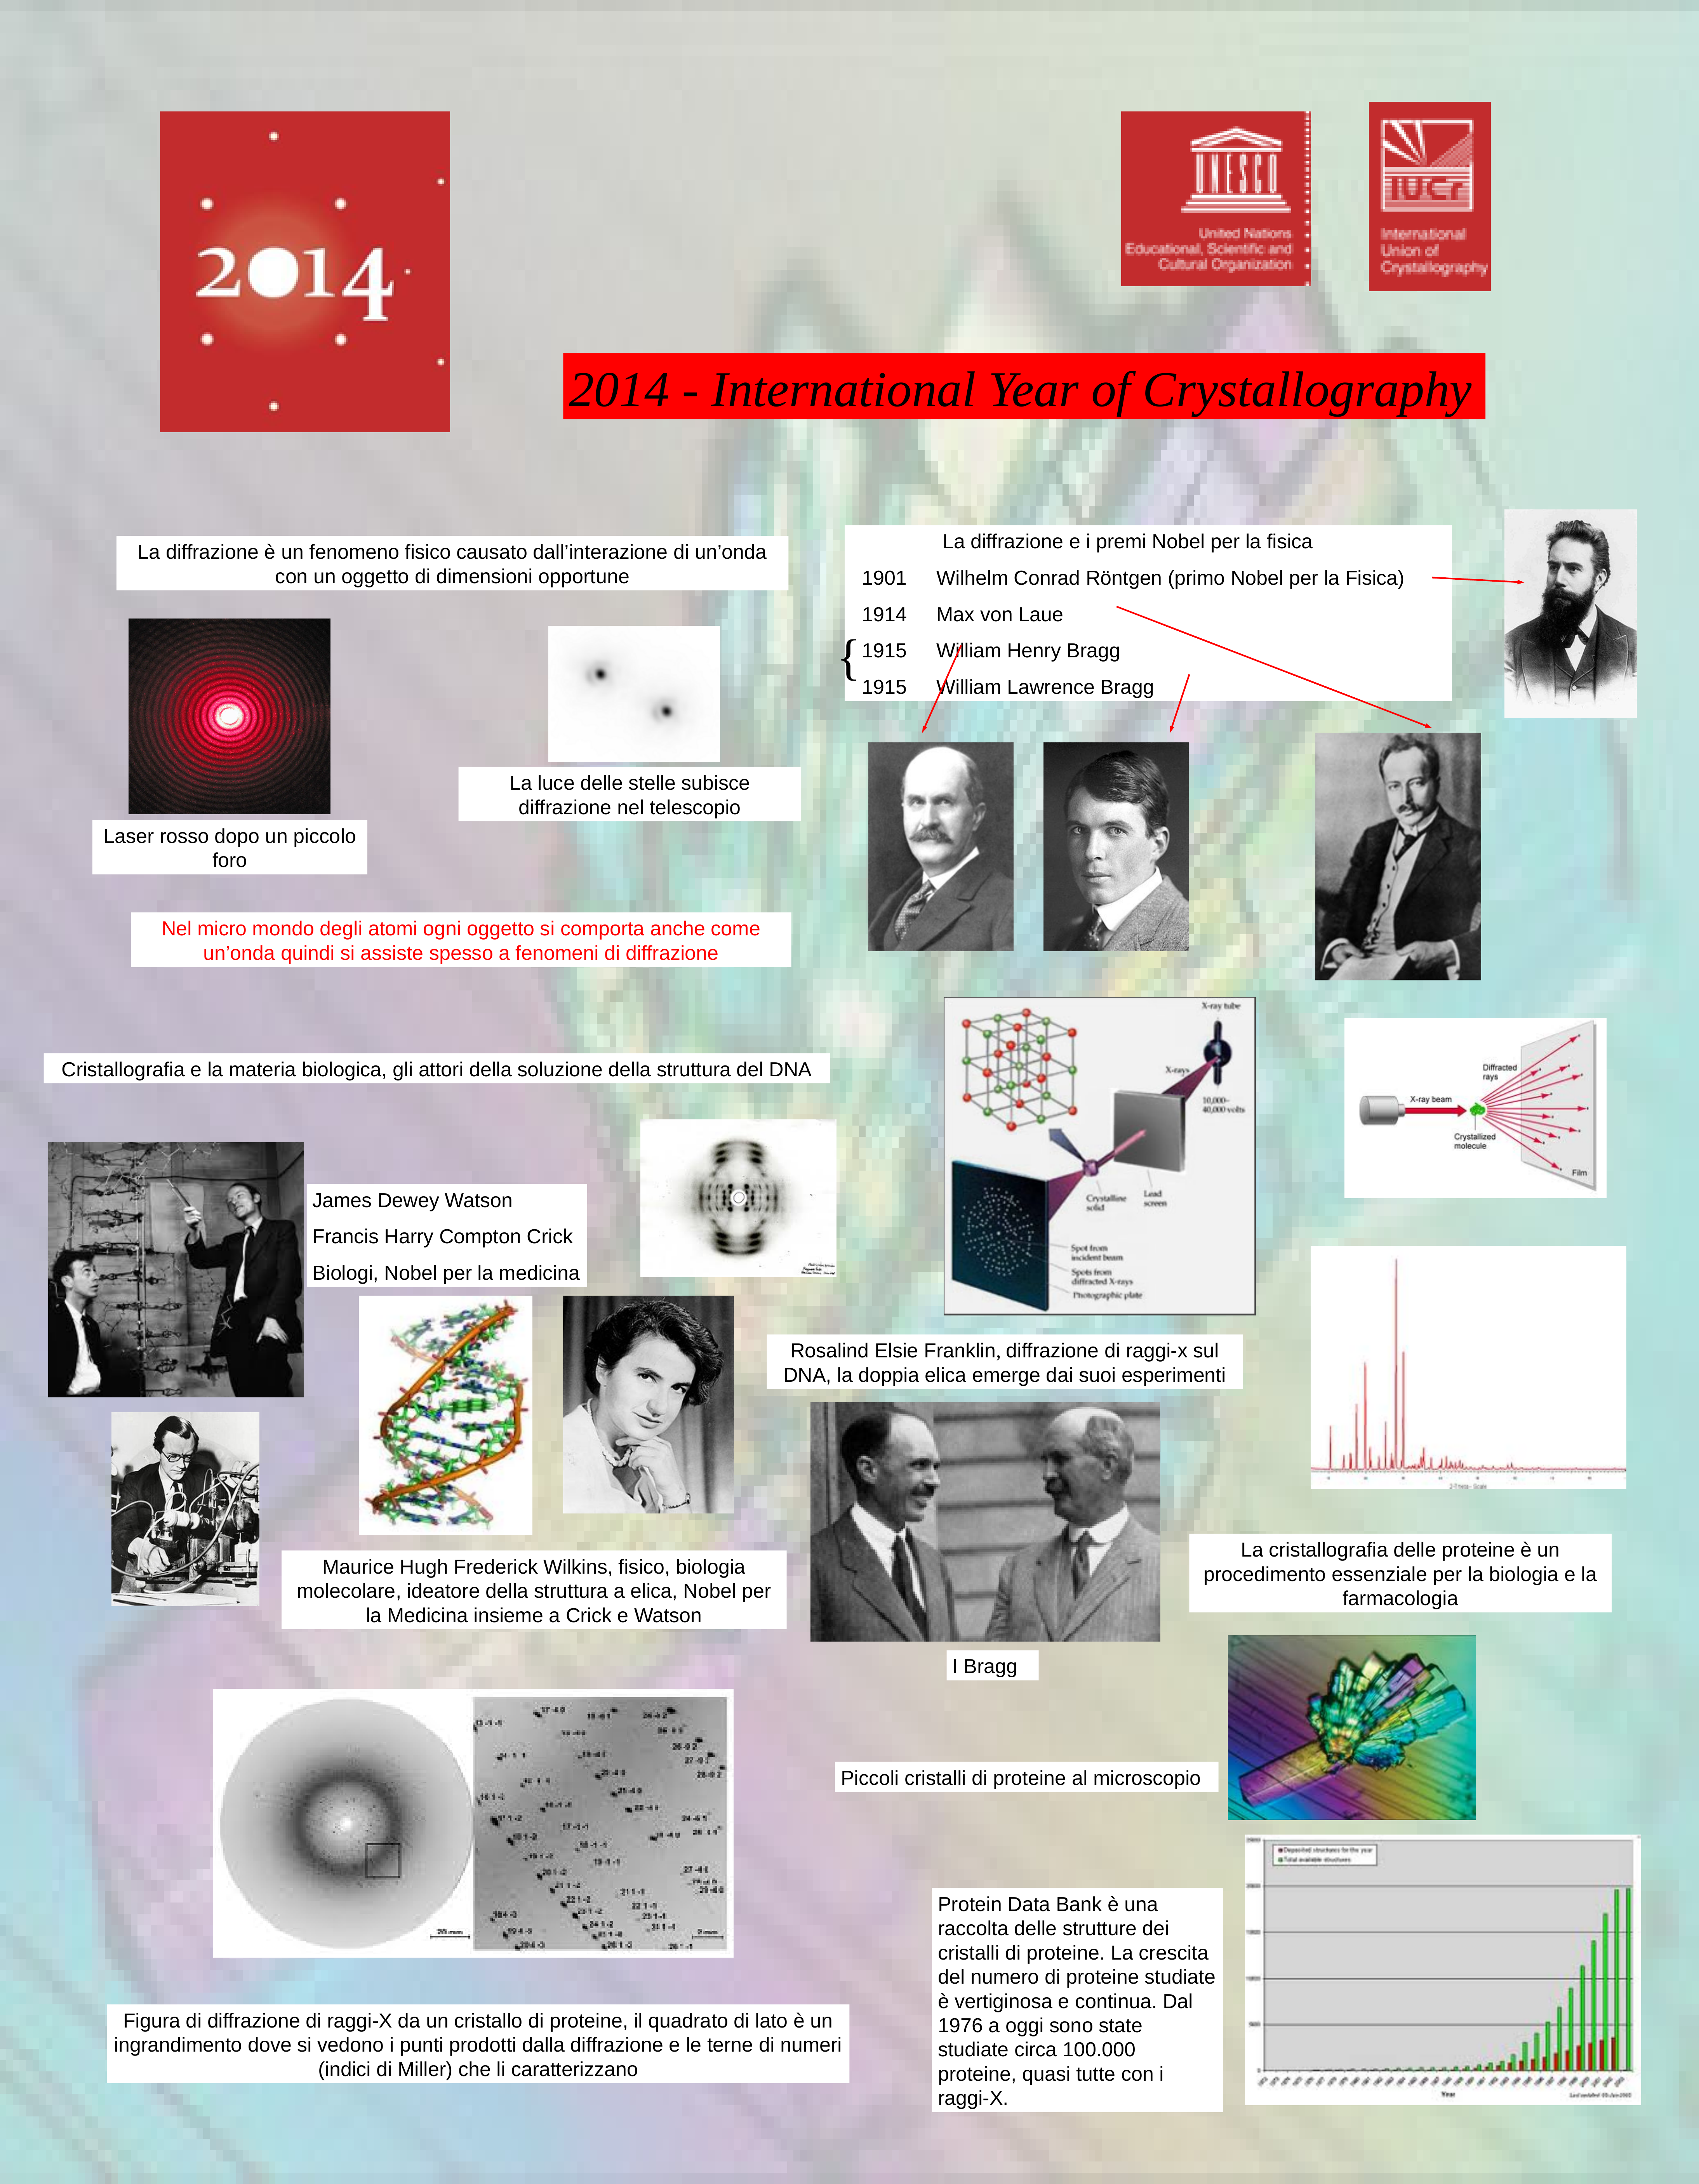

2014 - International Year of Crystallography
La diffrazione e i premi Nobel per la fisica
 1901		Wilhelm Conrad Röntgen (primo Nobel per la Fisica)
 1914		Max von Laue
 1915		William Henry Bragg
 1915		William Lawrence Bragg
La diffrazione è un fenomeno fisico causato dall’interazione di un’onda con un oggetto di dimensioni opportune
{
La luce delle stelle subisce diffrazione nel telescopio
Laser rosso dopo un piccolo foro
Nel micro mondo degli atomi ogni oggetto si comporta anche come un’onda quindi si assiste spesso a fenomeni di diffrazione
Cristallografia e la materia biologica, gli attori della soluzione della struttura del DNA
James Dewey Watson
Francis Harry Compton Crick
Biologi, Nobel per la medicina
Rosalind Elsie Franklin, diffrazione di raggi-x sul DNA, la doppia elica emerge dai suoi esperimenti
La cristallografia delle proteine è un procedimento essenziale per la biologia e la farmacologia
Maurice Hugh Frederick Wilkins, fisico, biologia molecolare, ideatore della struttura a elica, Nobel per la Medicina insieme a Crick e Watson
I Bragg
Piccoli cristalli di proteine al microscopio
Protein Data Bank è una raccolta delle strutture dei cristalli di proteine. La crescita del numero di proteine studiate è vertiginosa e continua. Dal 1976 a oggi sono state studiate circa 100.000 proteine, quasi tutte con i raggi-X.
Figura di diffrazione di raggi-X da un cristallo di proteine, il quadrato di lato è un ingrandimento dove si vedono i punti prodotti dalla diffrazione e le terne di numeri (indici di Miller) che li caratterizzano